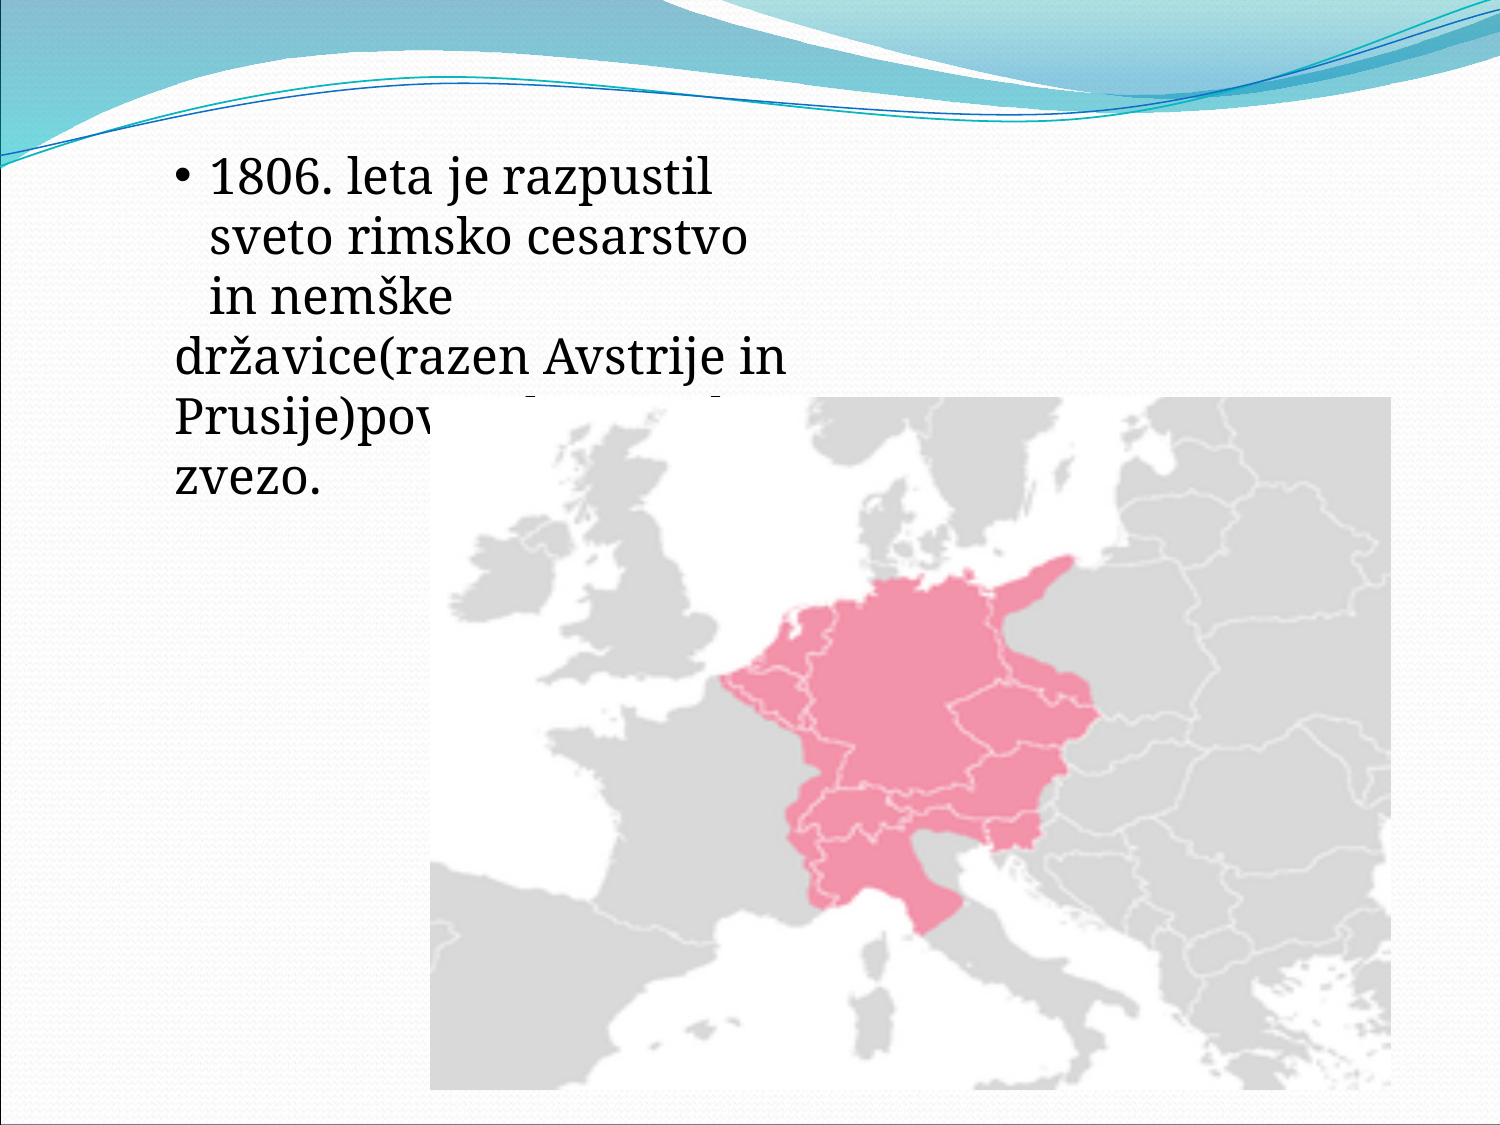

1806. leta je razpustil sveto rimsko cesarstvo in nemške
državice(razen Avstrije in Prusije)povezal v Rensko zvezo.